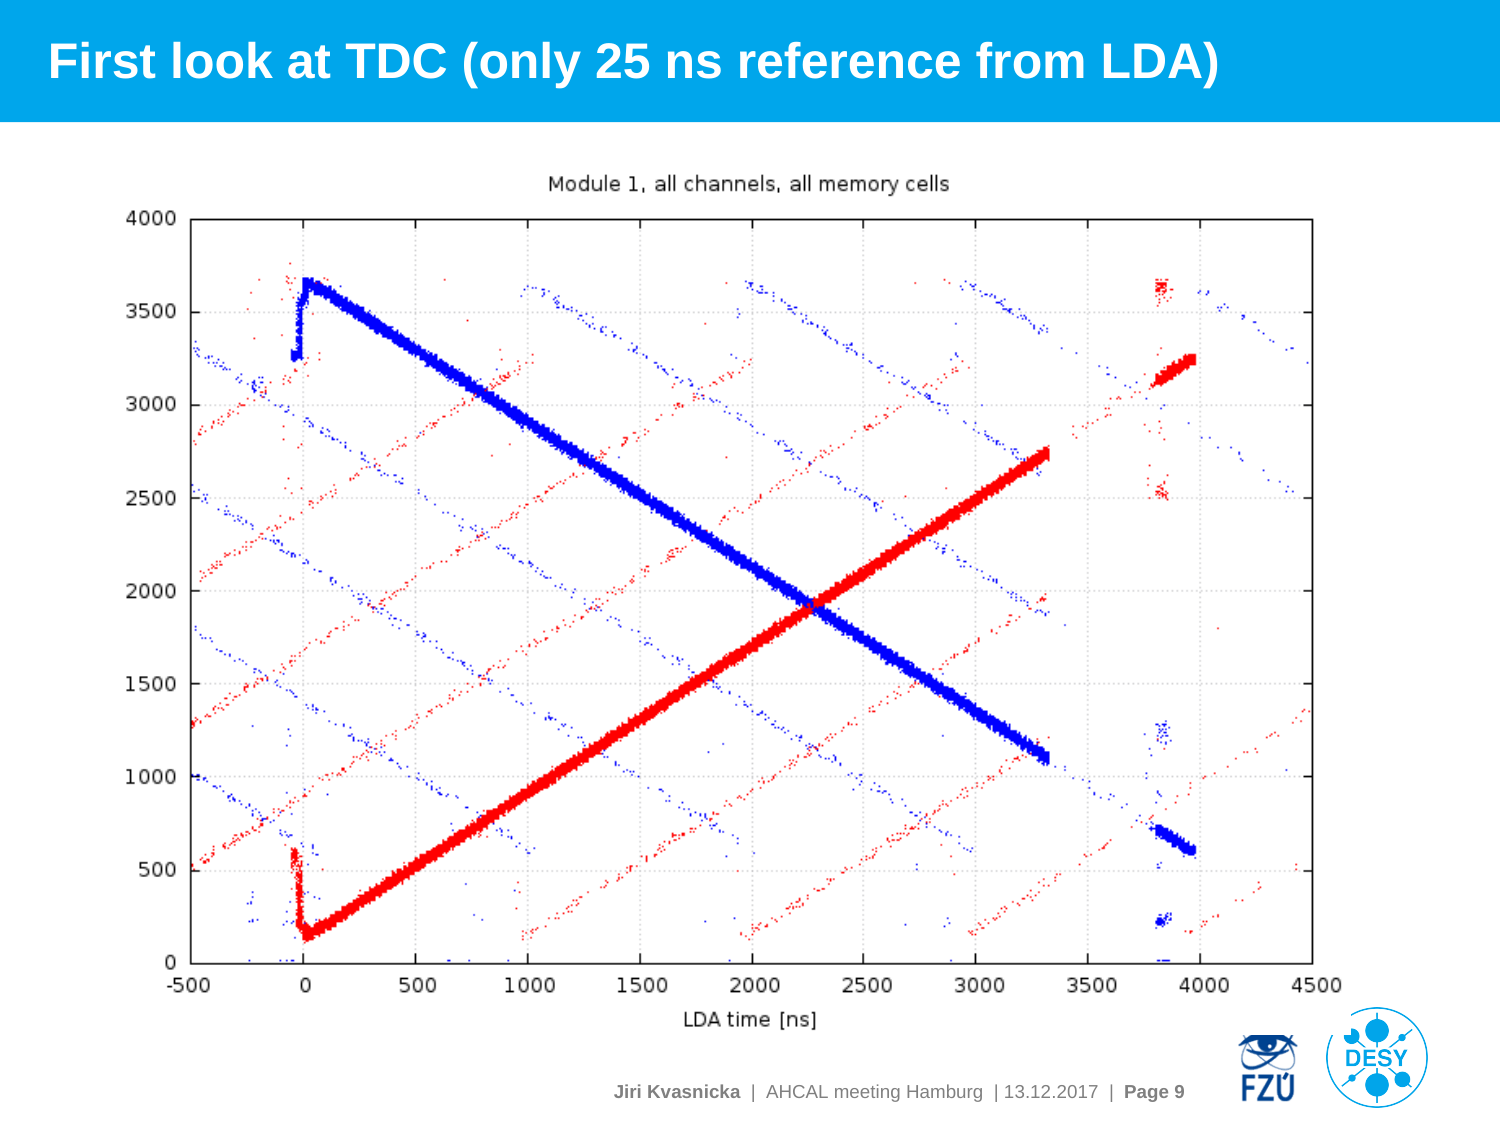

# First look at TDC (only 25 ns reference from LDA)